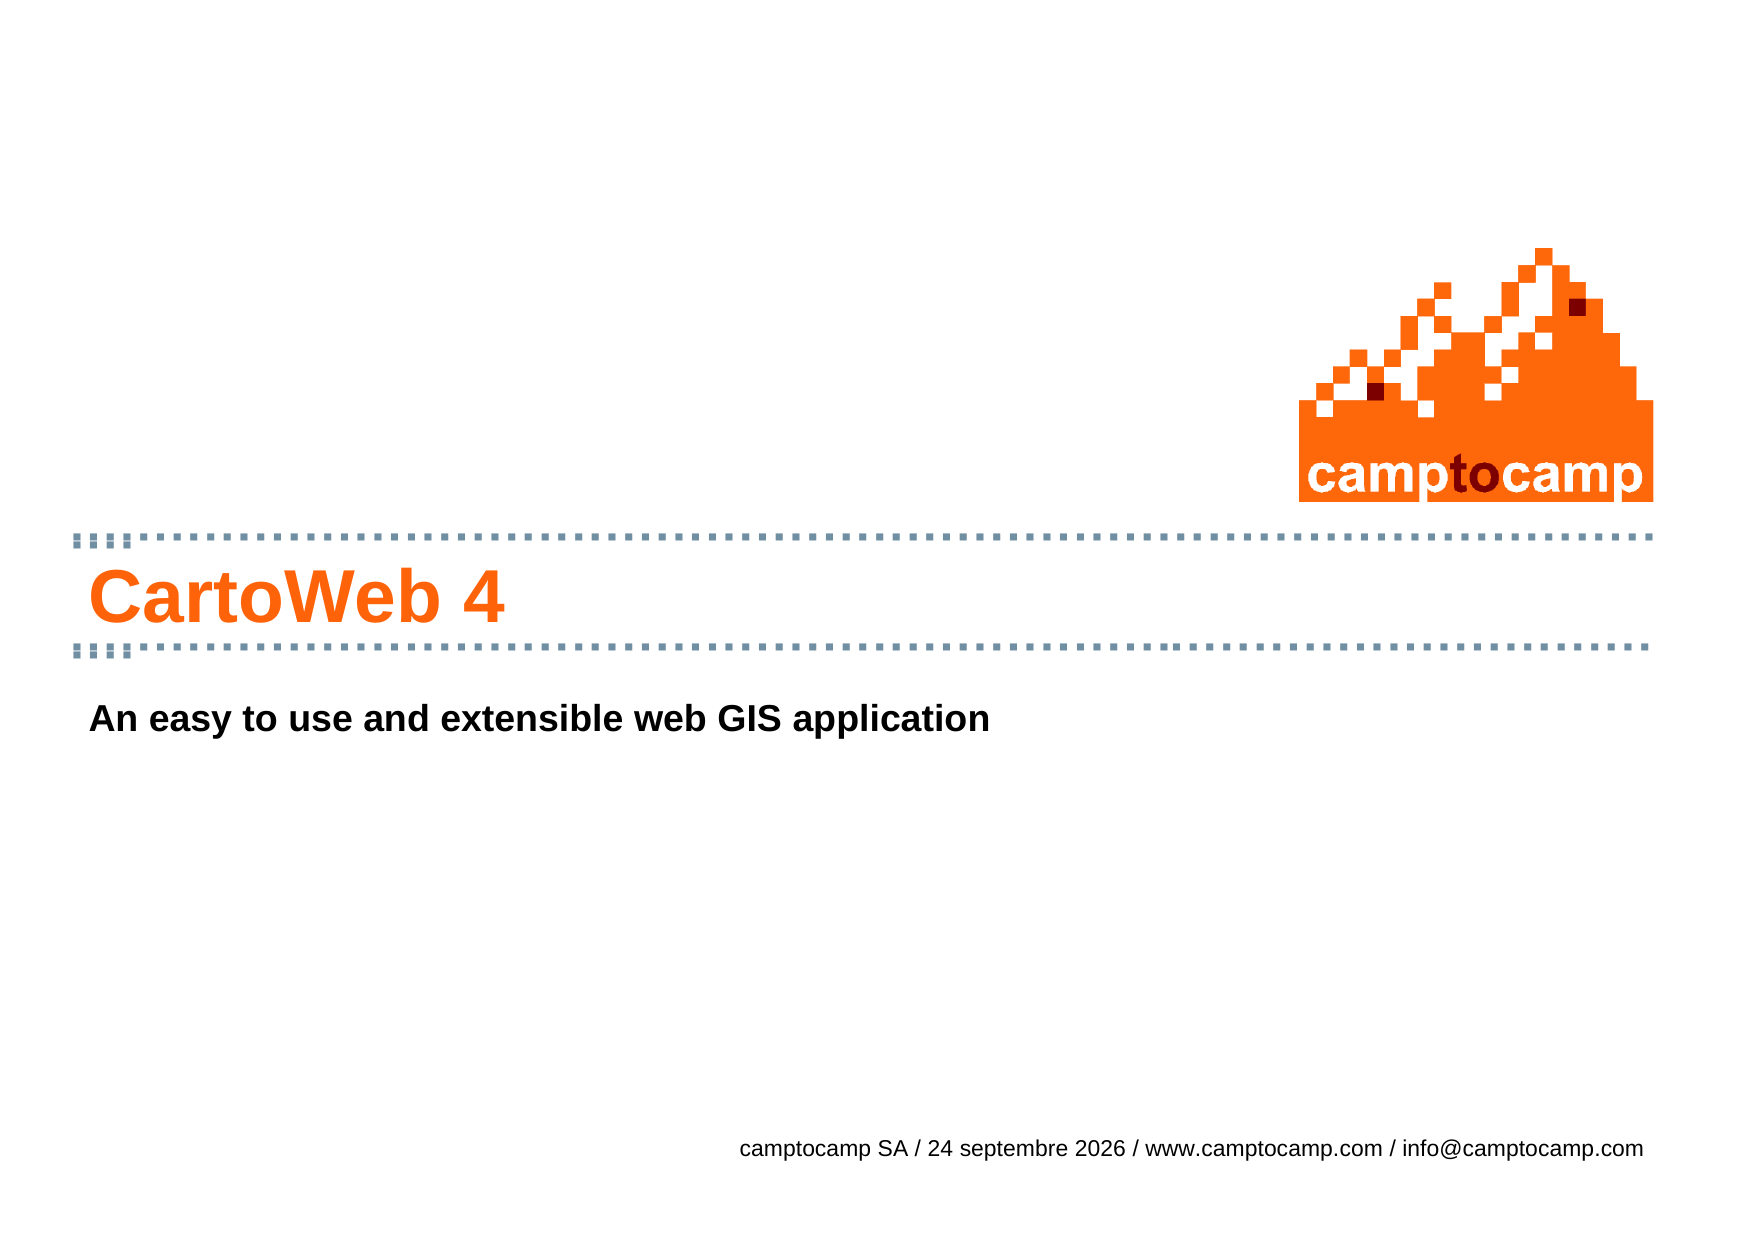

# CartoWeb 4
An easy to use and extensible web GIS application